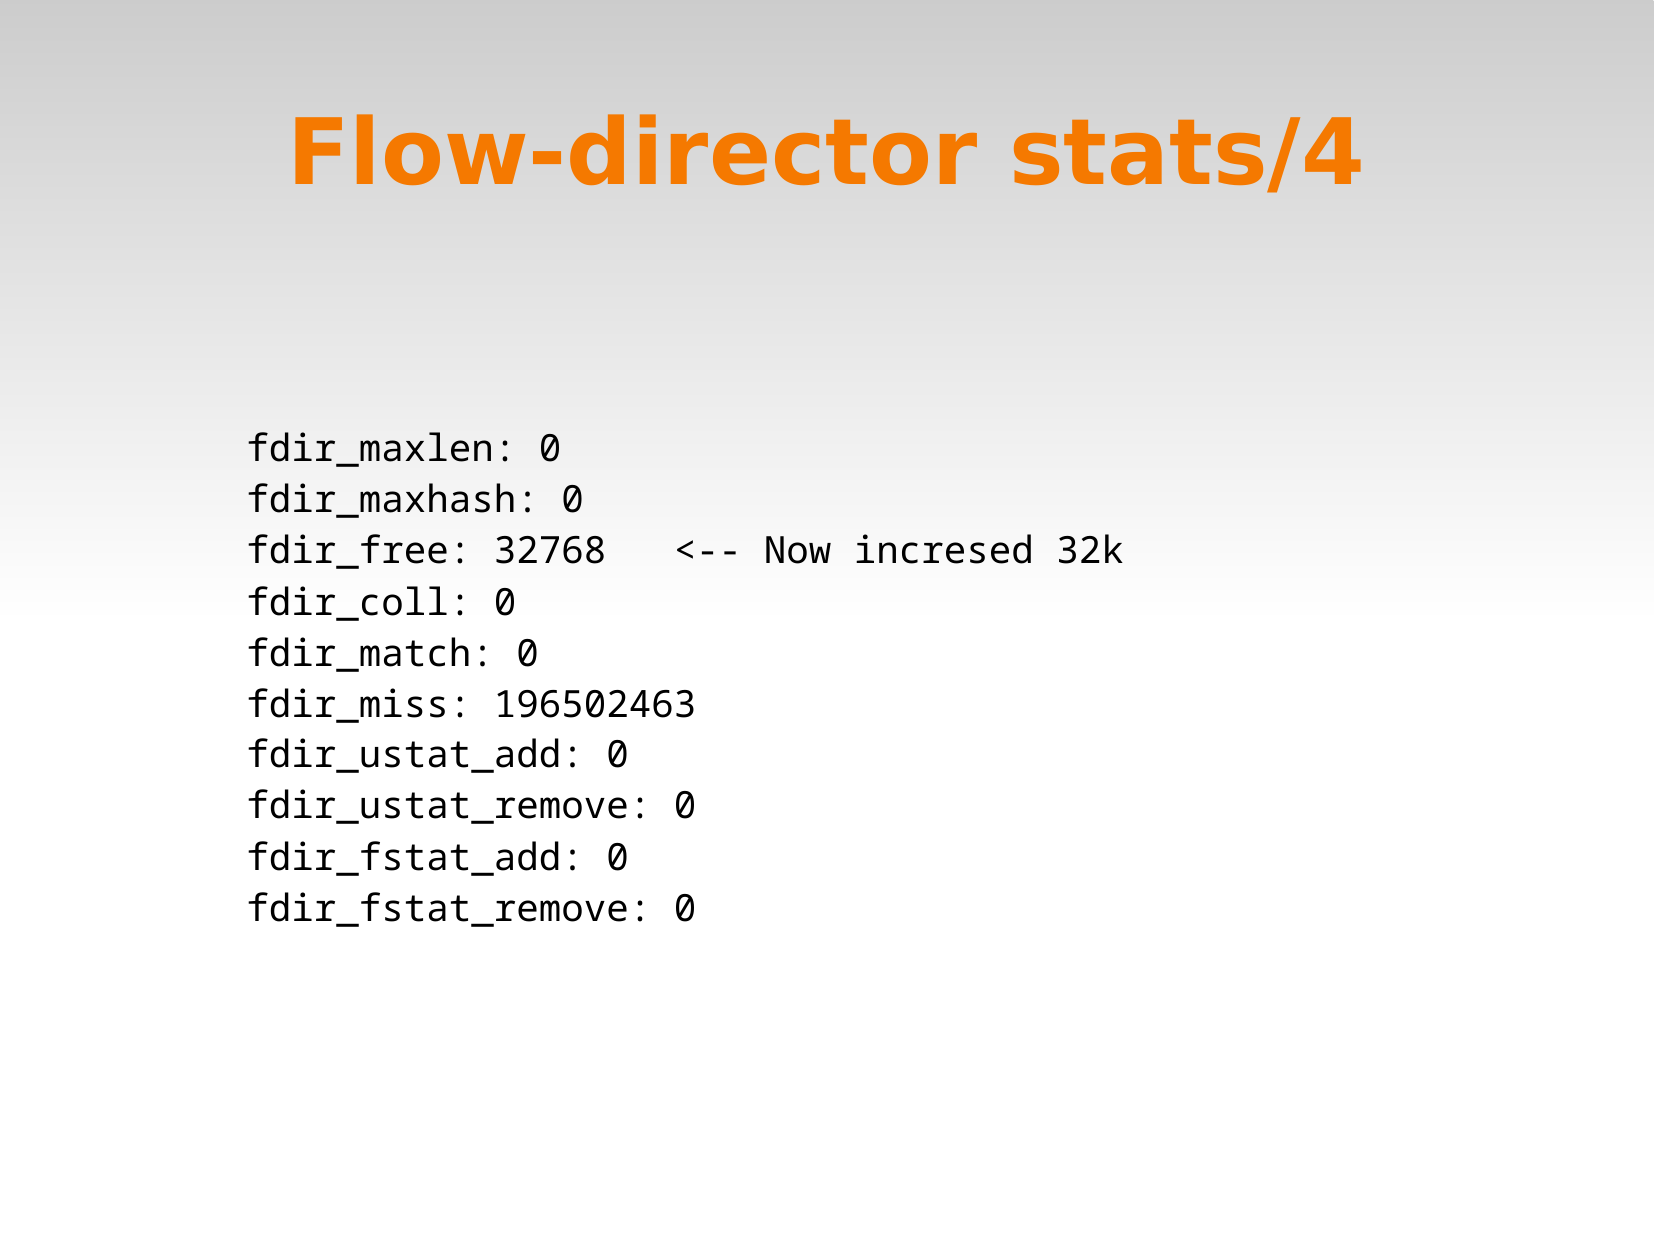

# Flow-director stats/4
 fdir_maxlen: 0
 fdir_maxhash: 0
 fdir_free: 32768 <-- Now incresed 32k
 fdir_coll: 0
 fdir_match: 0
 fdir_miss: 196502463
 fdir_ustat_add: 0
 fdir_ustat_remove: 0
 fdir_fstat_add: 0
 fdir_fstat_remove: 0